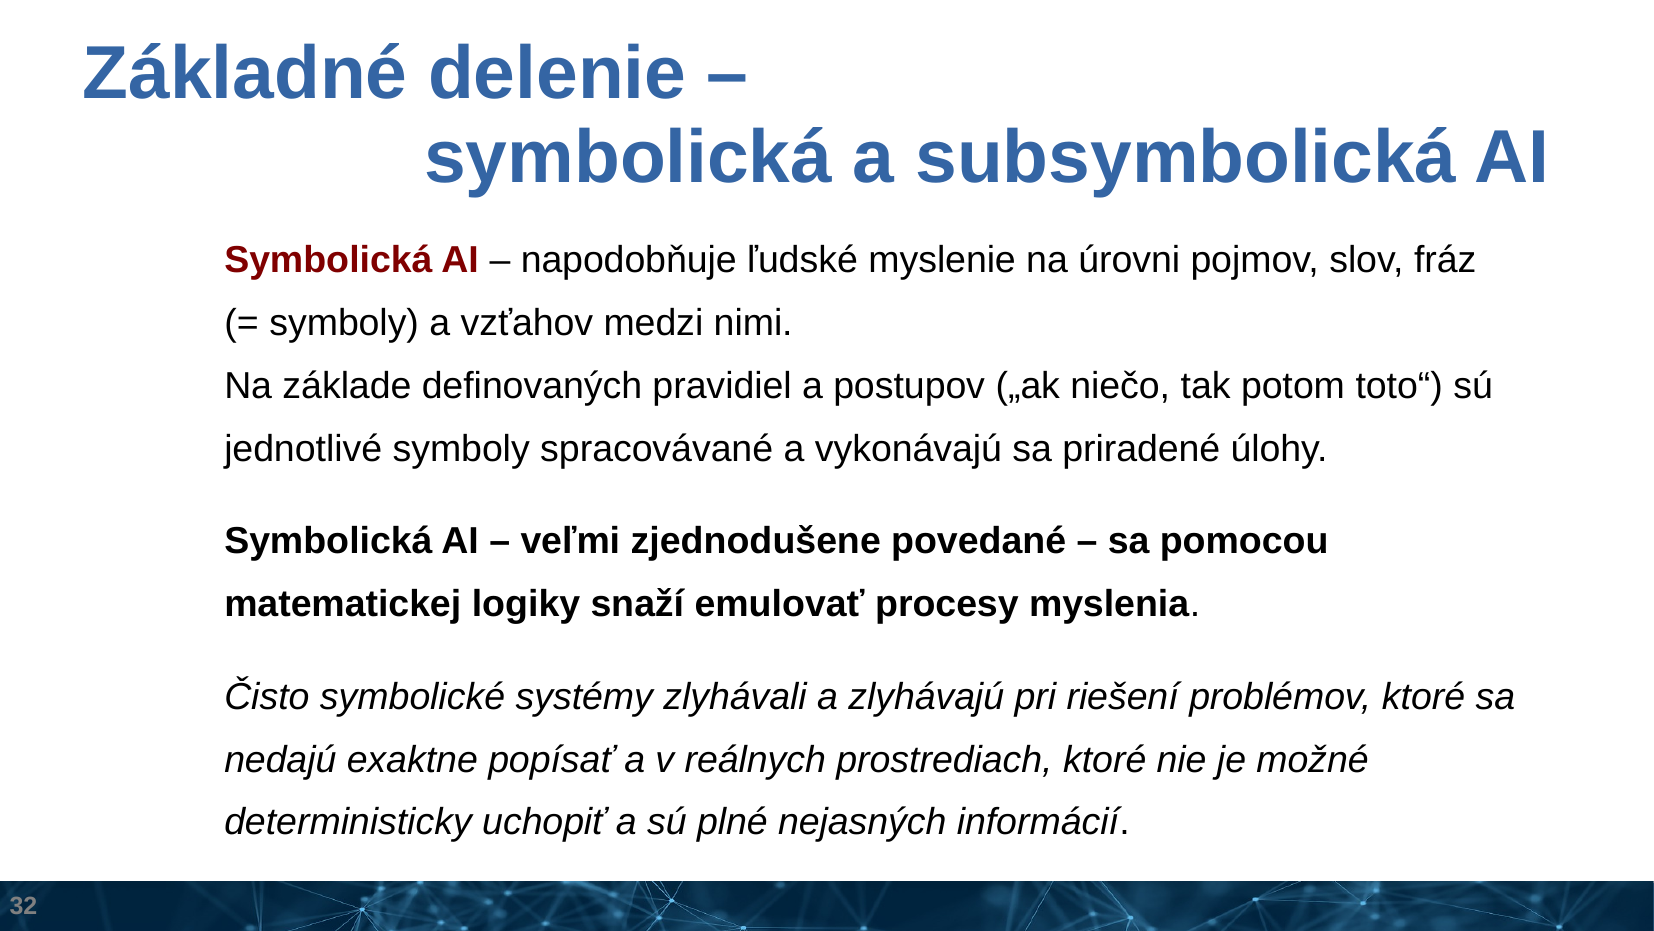

# Základné delenie – symbolická a subsymbolická AI
Symbolická AI – napodobňuje ľudské myslenie na úrovni pojmov, slov, fráz (= symboly) a vzťahov medzi nimi.
Na základe definovaných pravidiel a postupov („ak niečo, tak potom toto“) sú jednotlivé symboly spracovávané a vykonávajú sa priradené úlohy.
Symbolická AI – veľmi zjednodušene povedané – sa pomocou matematickej logiky snaží emulovať procesy myslenia.
Čisto symbolické systémy zlyhávali a zlyhávajú pri riešení problémov, ktoré sa nedajú exaktne popísať a v reálnych prostrediach, ktoré nie je možné deterministicky uchopiť a sú plné nejasných informácií.